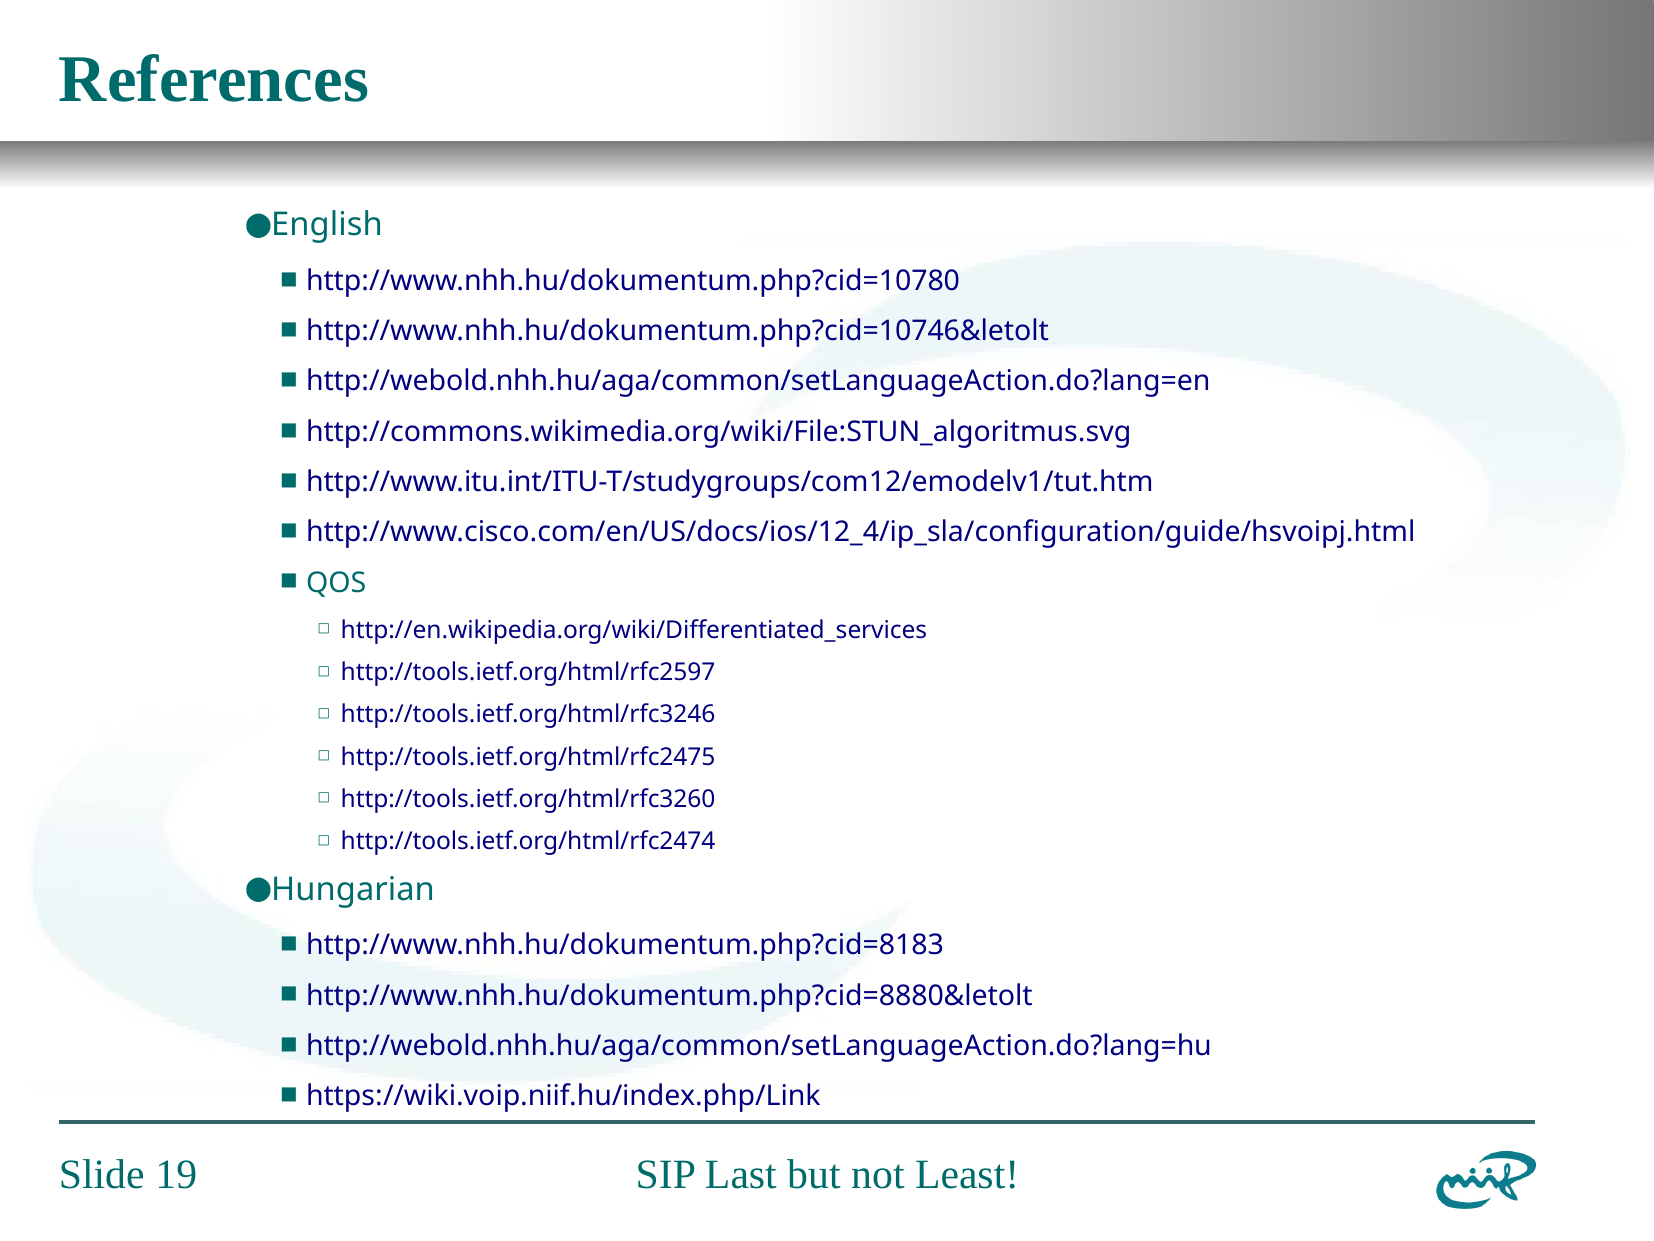

# References
English
http://www.nhh.hu/dokumentum.php?cid=10780
http://www.nhh.hu/dokumentum.php?cid=10746&letolt
http://webold.nhh.hu/aga/common/setLanguageAction.do?lang=en
http://commons.wikimedia.org/wiki/File:STUN_algoritmus.svg
http://www.itu.int/ITU-T/studygroups/com12/emodelv1/tut.htm
http://www.cisco.com/en/US/docs/ios/12_4/ip_sla/configuration/guide/hsvoipj.html
QOS
http://en.wikipedia.org/wiki/Differentiated_services
http://tools.ietf.org/html/rfc2597
http://tools.ietf.org/html/rfc3246
http://tools.ietf.org/html/rfc2475
http://tools.ietf.org/html/rfc3260
http://tools.ietf.org/html/rfc2474
Hungarian
http://www.nhh.hu/dokumentum.php?cid=8183
http://www.nhh.hu/dokumentum.php?cid=8880&letolt
http://webold.nhh.hu/aga/common/setLanguageAction.do?lang=hu
https://wiki.voip.niif.hu/index.php/Link
19
SIP Last but not Least!